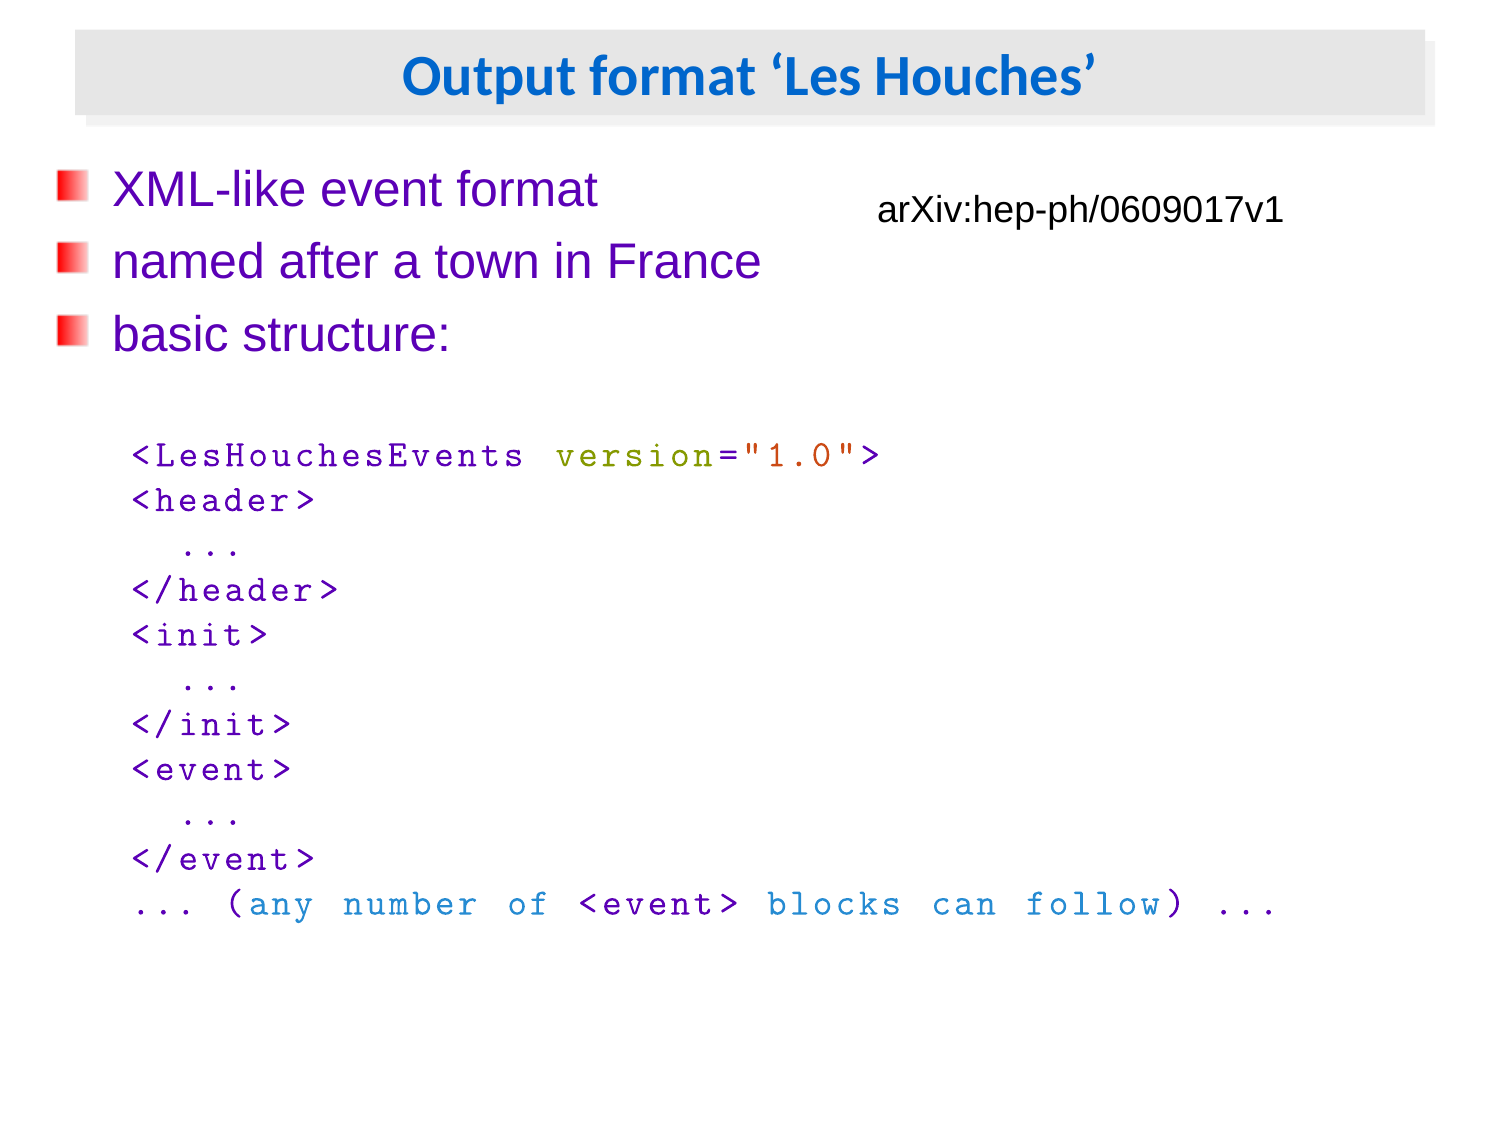

# Output format ‘Les Houches’
XML-like event format
named after a town in France
basic structure:
arXiv:hep-ph/0609017v1